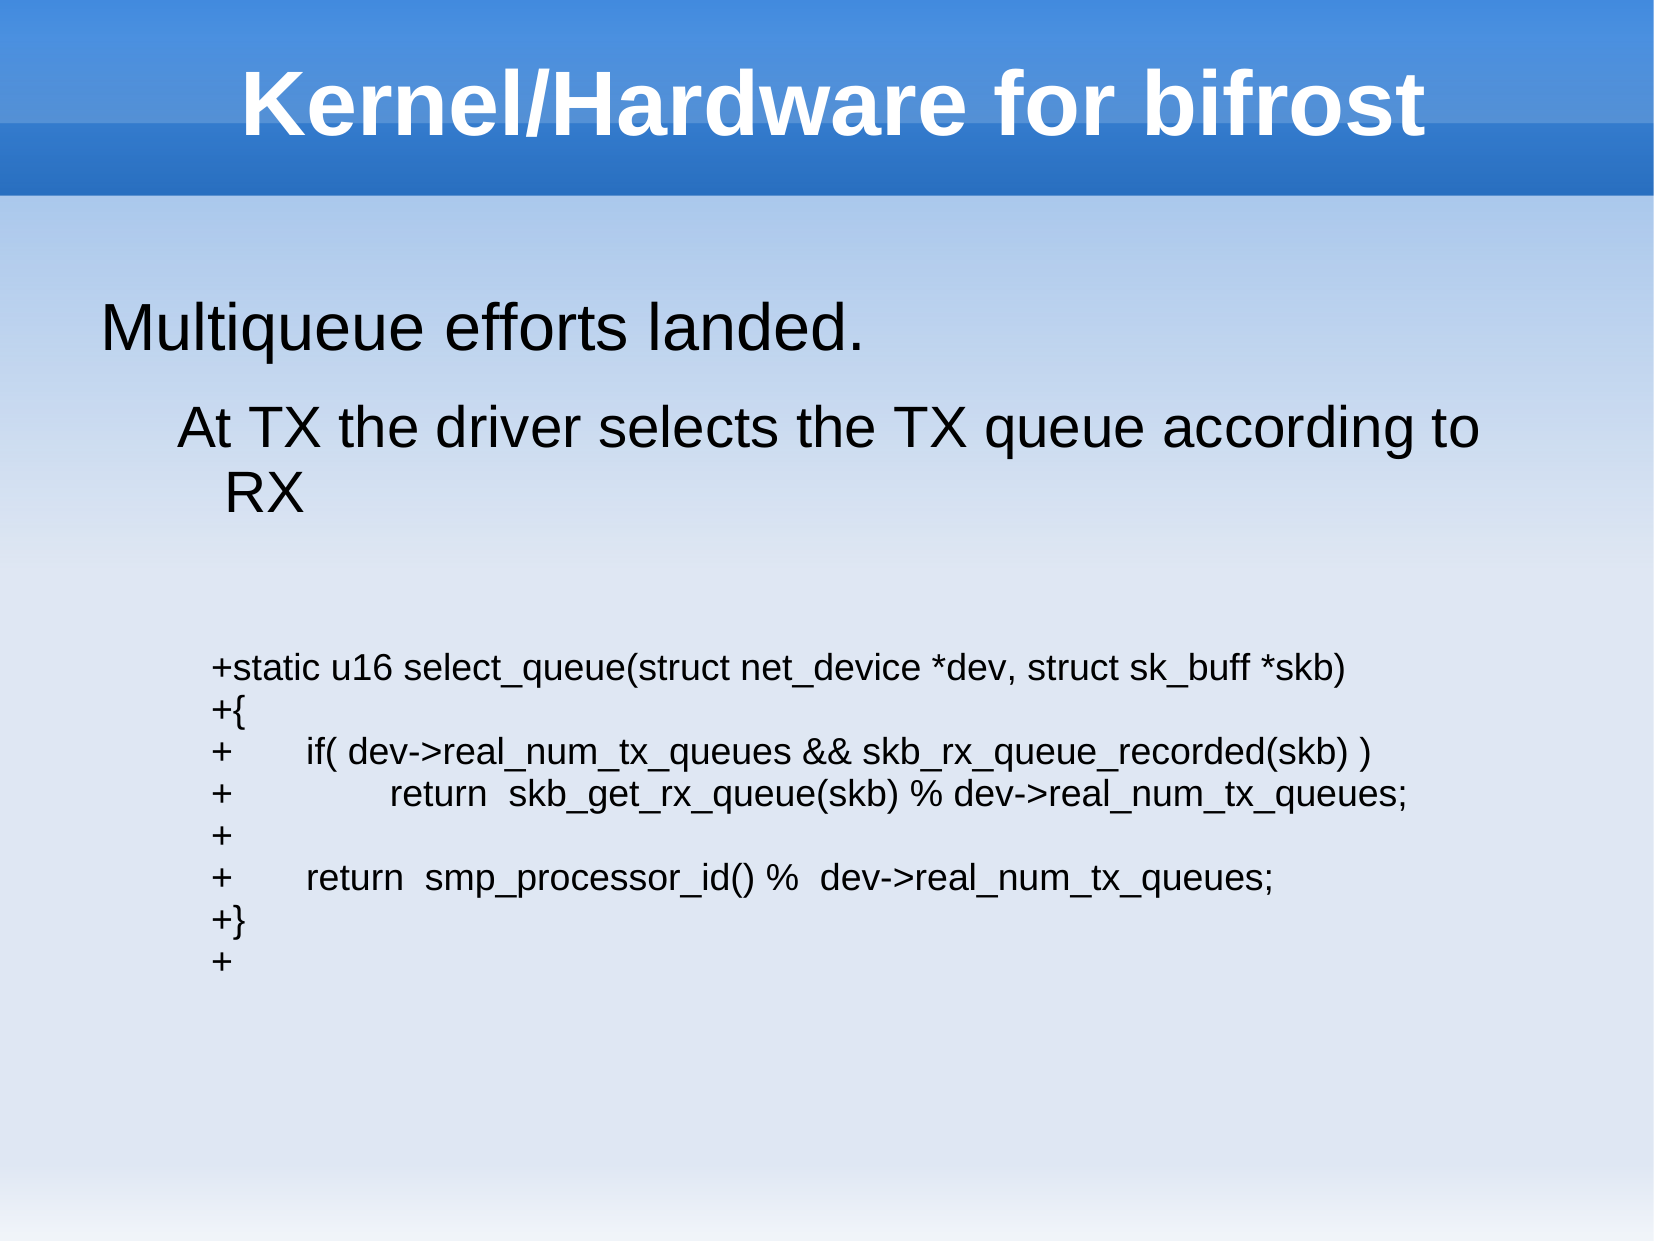

# Kernel/Hardware for bifrost
Multiqueue efforts landed.
At TX the driver selects the TX queue according to RX
+static u16 select_queue(struct net_device *dev, struct sk_buff *skb)
+{
+ if( dev->real_num_tx_queues && skb_rx_queue_recorded(skb) )
+ return skb_get_rx_queue(skb) % dev->real_num_tx_queues;
+
+ return smp_processor_id() % dev->real_num_tx_queues;
+}
+